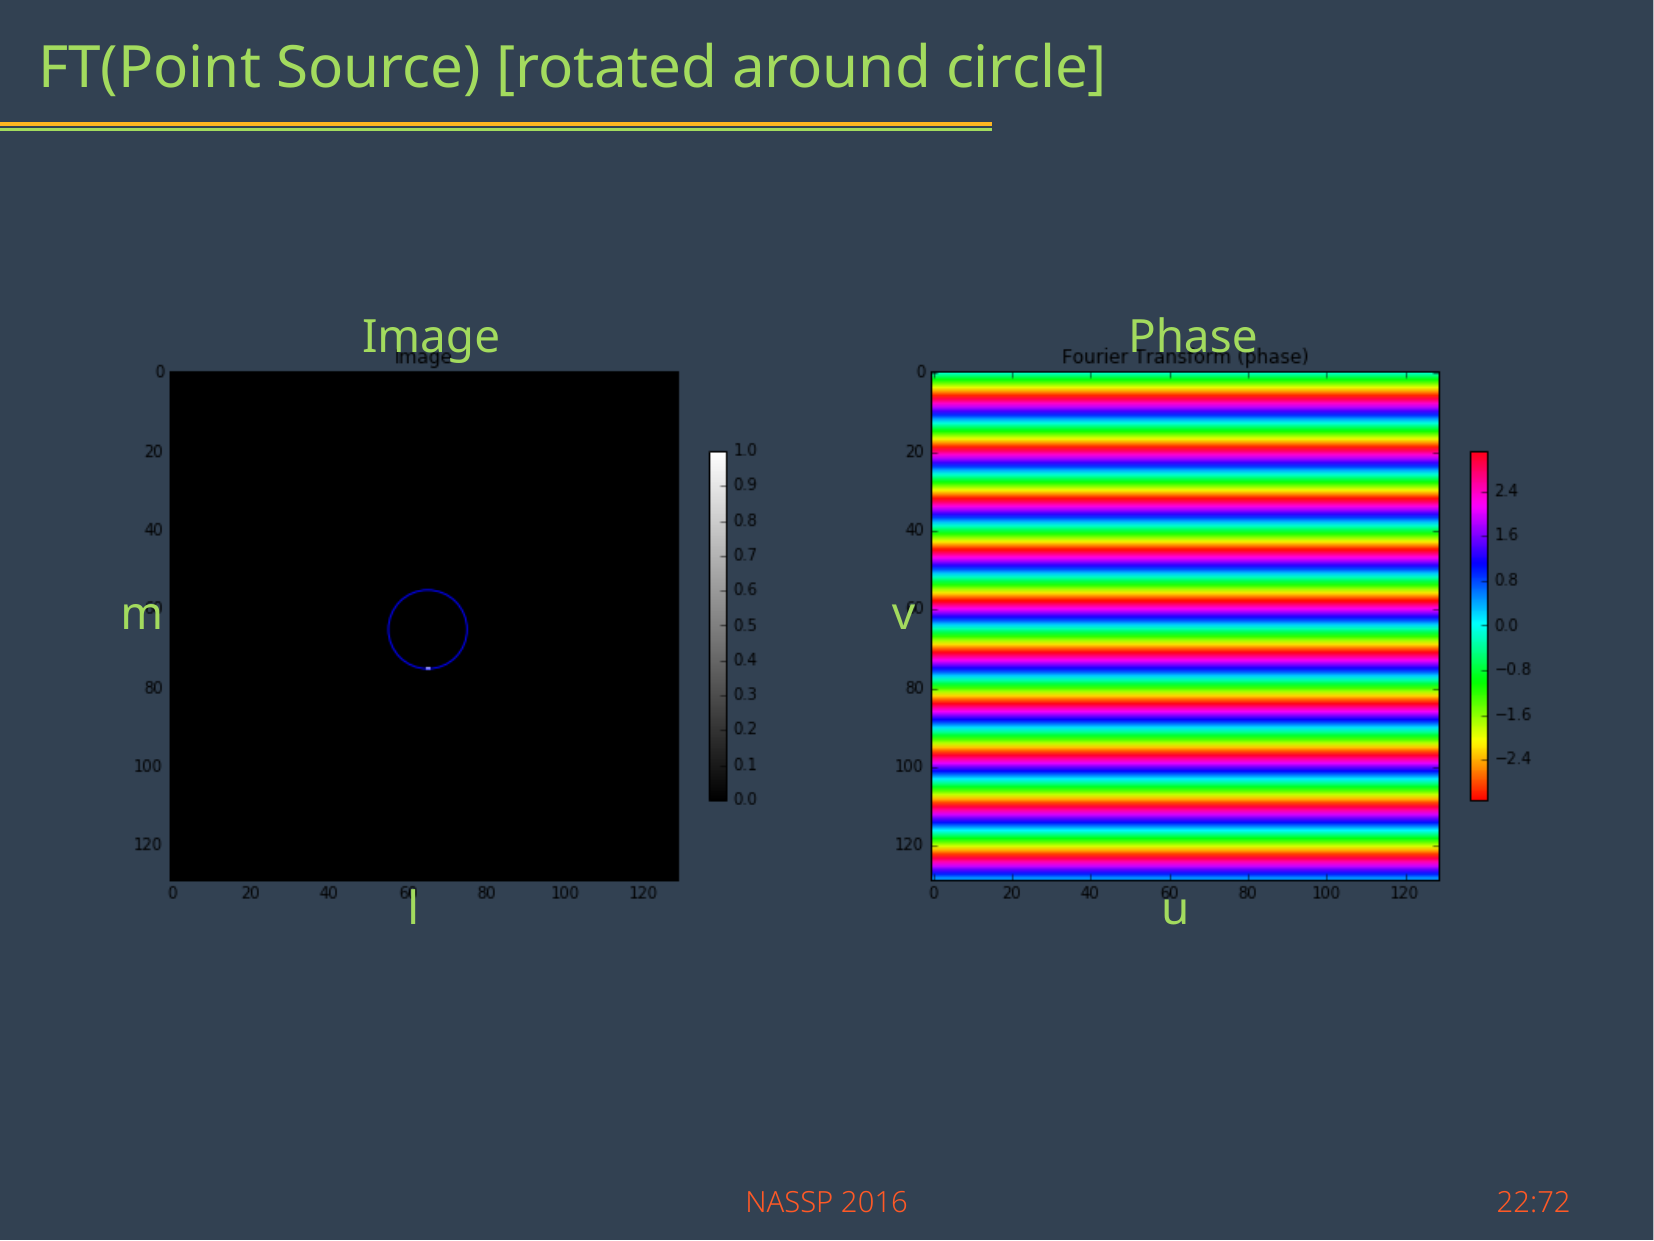

FT(Point Source) [rotated around circle]
Image
Phase
m
v
l
u
NASSP 2016
22